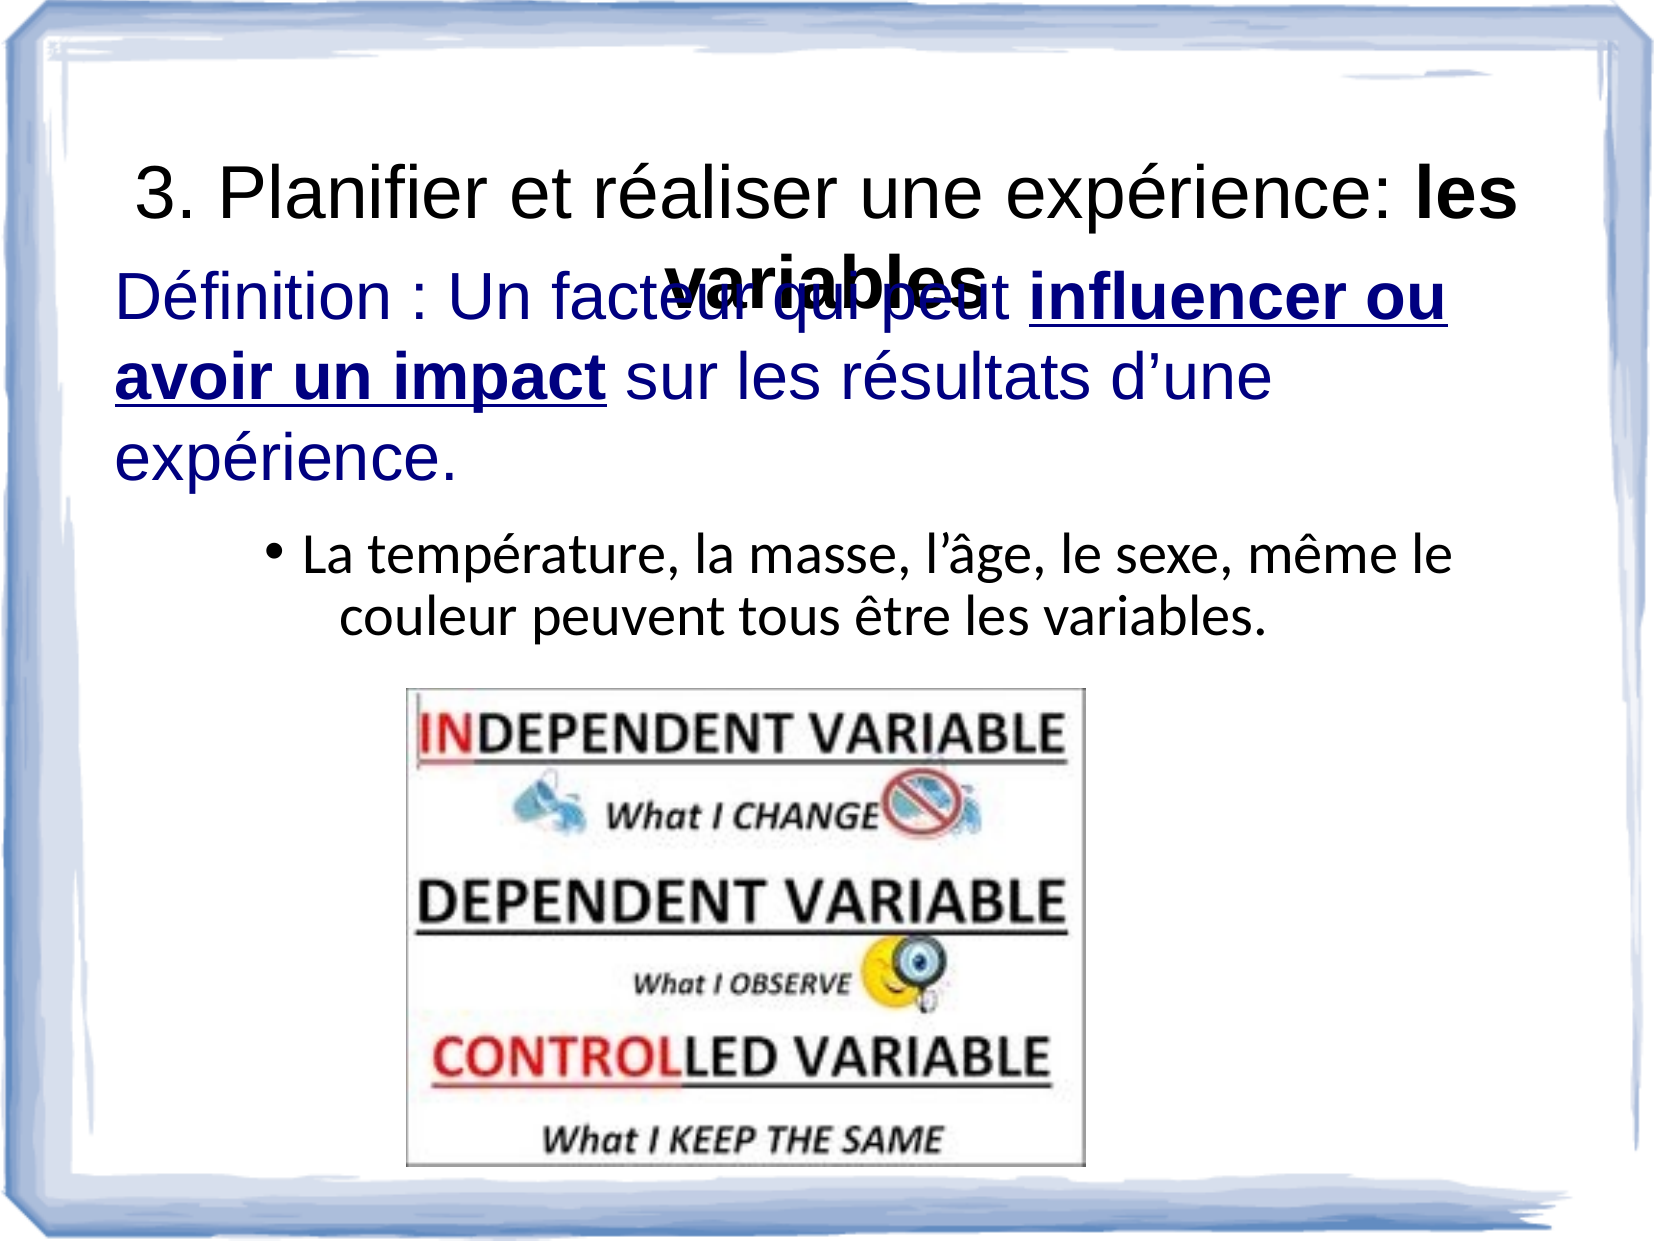

# 3. Planifier et réaliser une expérience: les variables
Définition : Un facteur qui peut influencer ou avoir un impact sur les résultats d’une expérience.
La température, la masse, l’âge, le sexe, même le couleur peuvent tous être les variables.